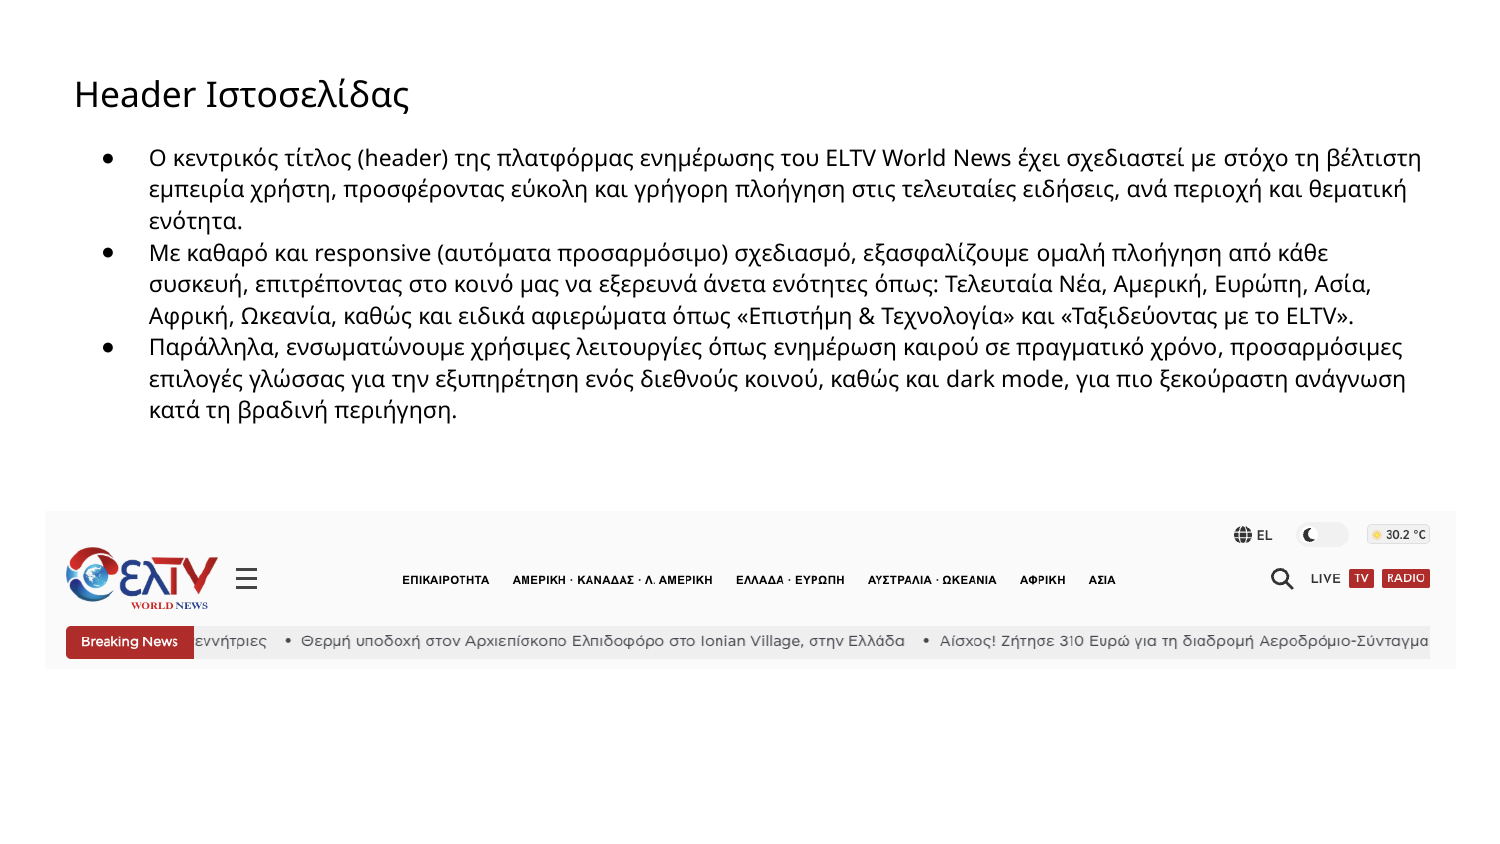

Header Ιστοσελίδας
Ο κεντρικός τίτλος (header) της πλατφόρμας ενημέρωσης του ELTV World News έχει σχεδιαστεί με στόχο τη βέλτιστη εμπειρία χρήστη, προσφέροντας εύκολη και γρήγορη πλοήγηση στις τελευταίες ειδήσεις, ανά περιοχή και θεματική ενότητα.
Με καθαρό και responsive (αυτόματα προσαρμόσιμο) σχεδιασμό, εξασφαλίζουμε ομαλή πλοήγηση από κάθε συσκευή, επιτρέποντας στο κοινό μας να εξερευνά άνετα ενότητες όπως: Τελευταία Νέα, Αμερική, Ευρώπη, Ασία, Αφρική, Ωκεανία, καθώς και ειδικά αφιερώματα όπως «Επιστήμη & Τεχνολογία» και «Ταξιδεύοντας με το ELTV».
Παράλληλα, ενσωματώνουμε χρήσιμες λειτουργίες όπως ενημέρωση καιρού σε πραγματικό χρόνο, προσαρμόσιμες επιλογές γλώσσας για την εξυπηρέτηση ενός διεθνούς κοινού, καθώς και dark mode, για πιο ξεκούραστη ανάγνωση κατά τη βραδινή περιήγηση.